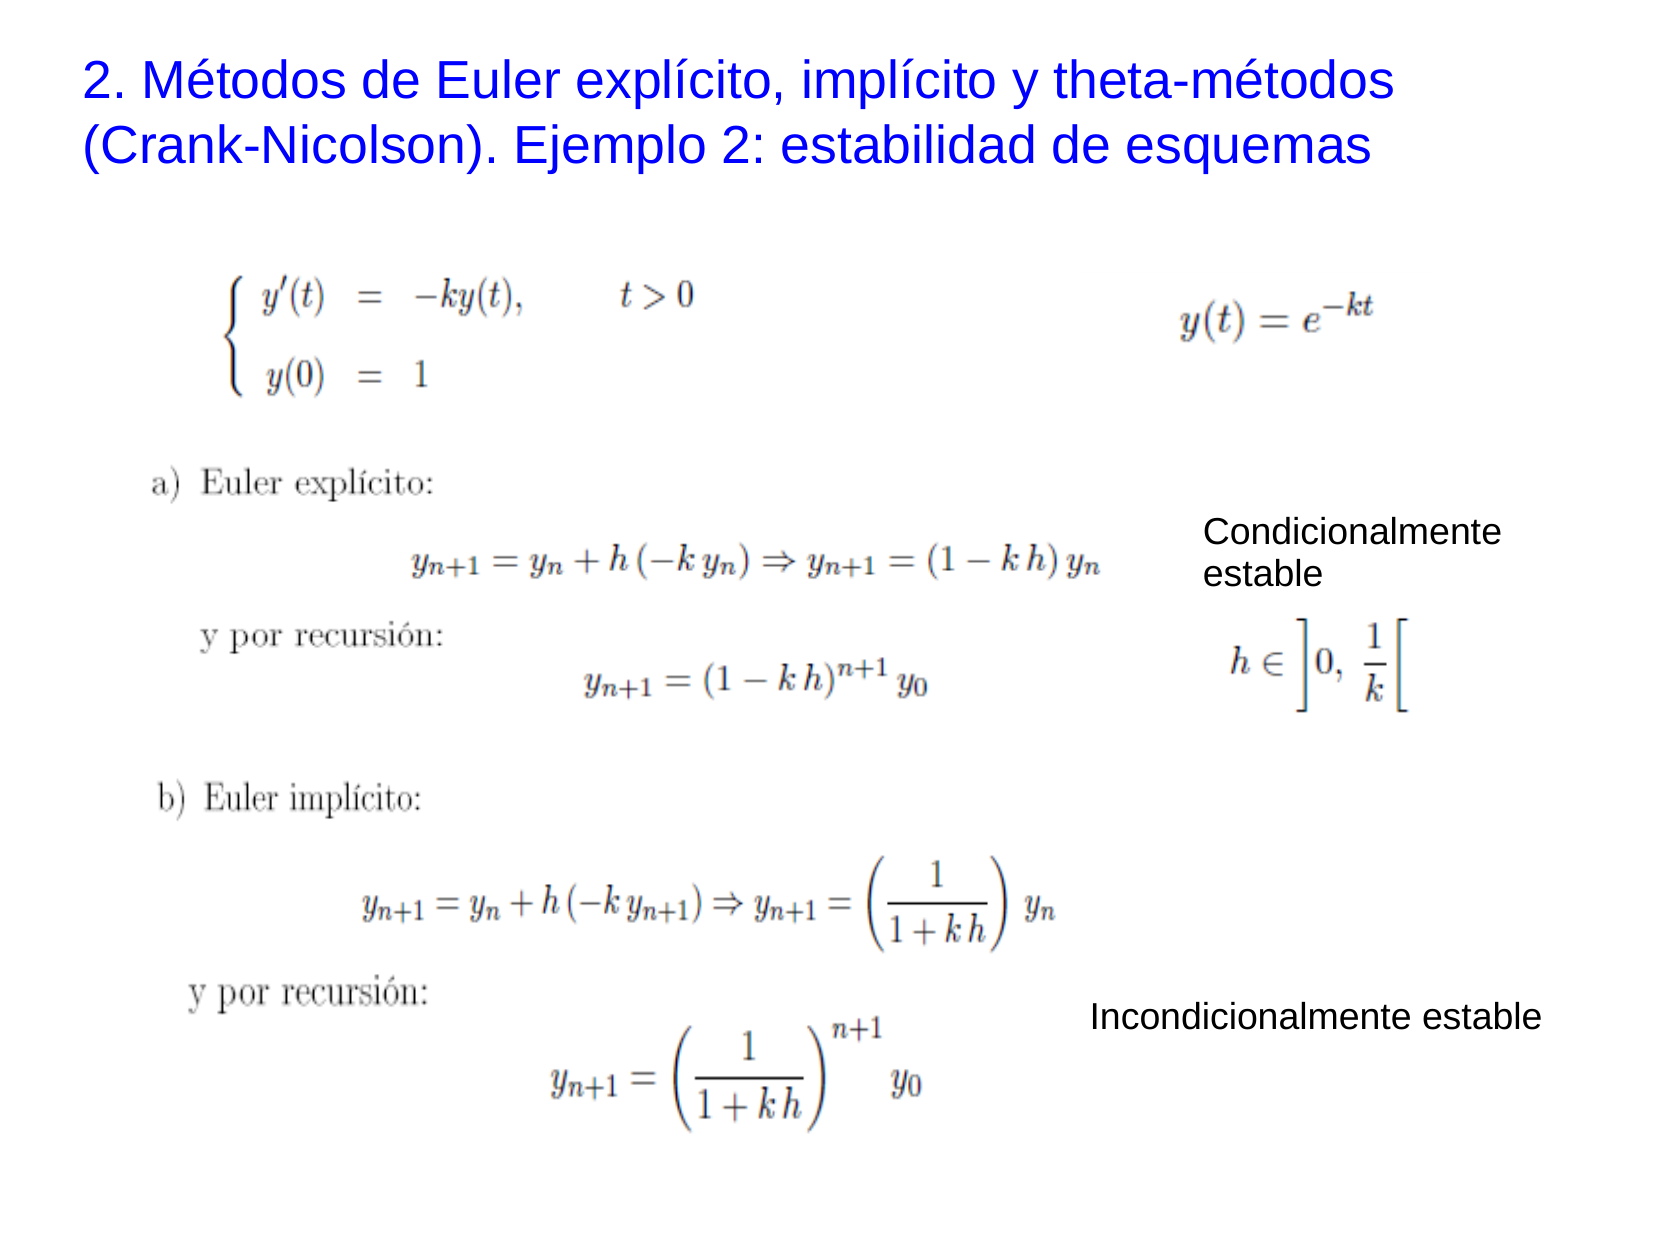

# 2. Métodos de Euler explícito, implícito y theta-métodos (Crank-Nicolson). Ejemplo 2: estabilidad de esquemas
Condicionalmente
estable
Incondicionalmente estable